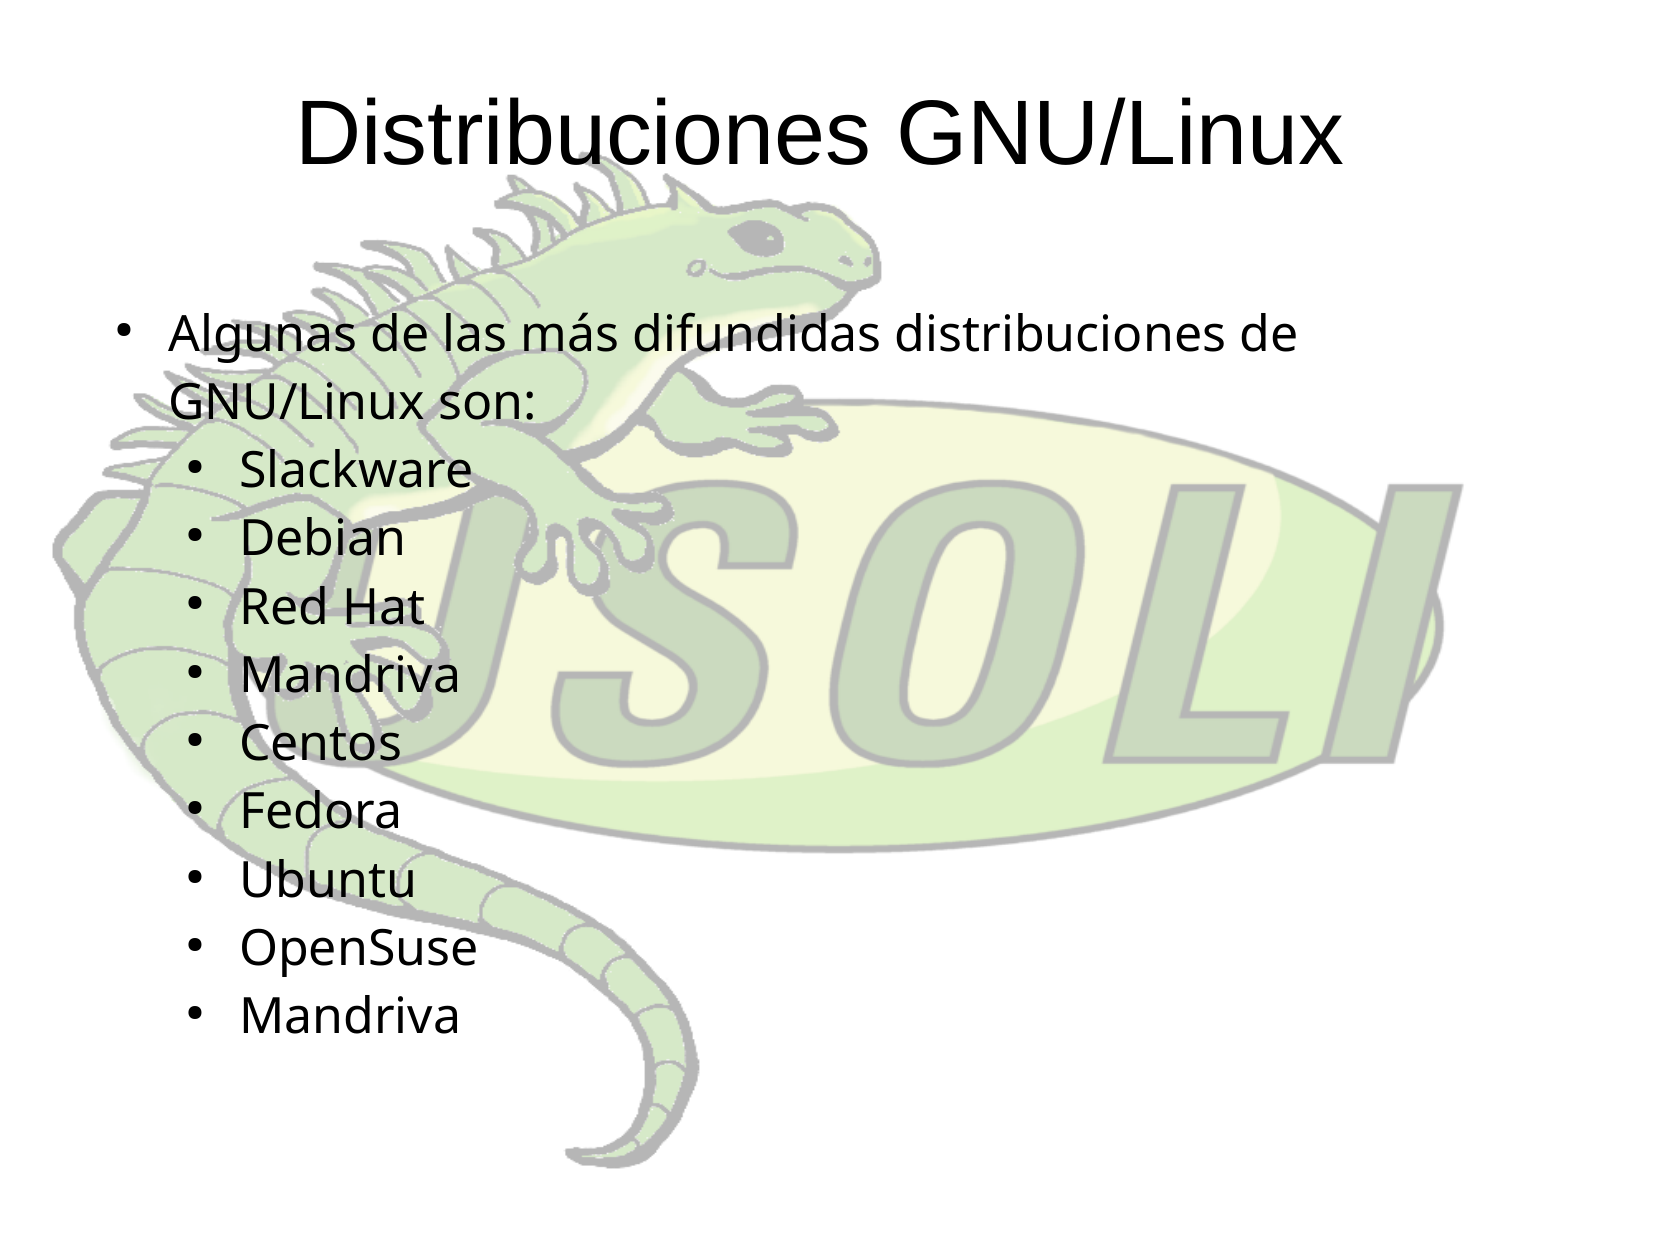

# Distribuciones GNU/Linux
Algunas de las más difundidas distribuciones de GNU/Linux son:
Slackware
Debian
Red Hat
Mandriva
Centos
Fedora
Ubuntu
OpenSuse
Mandriva